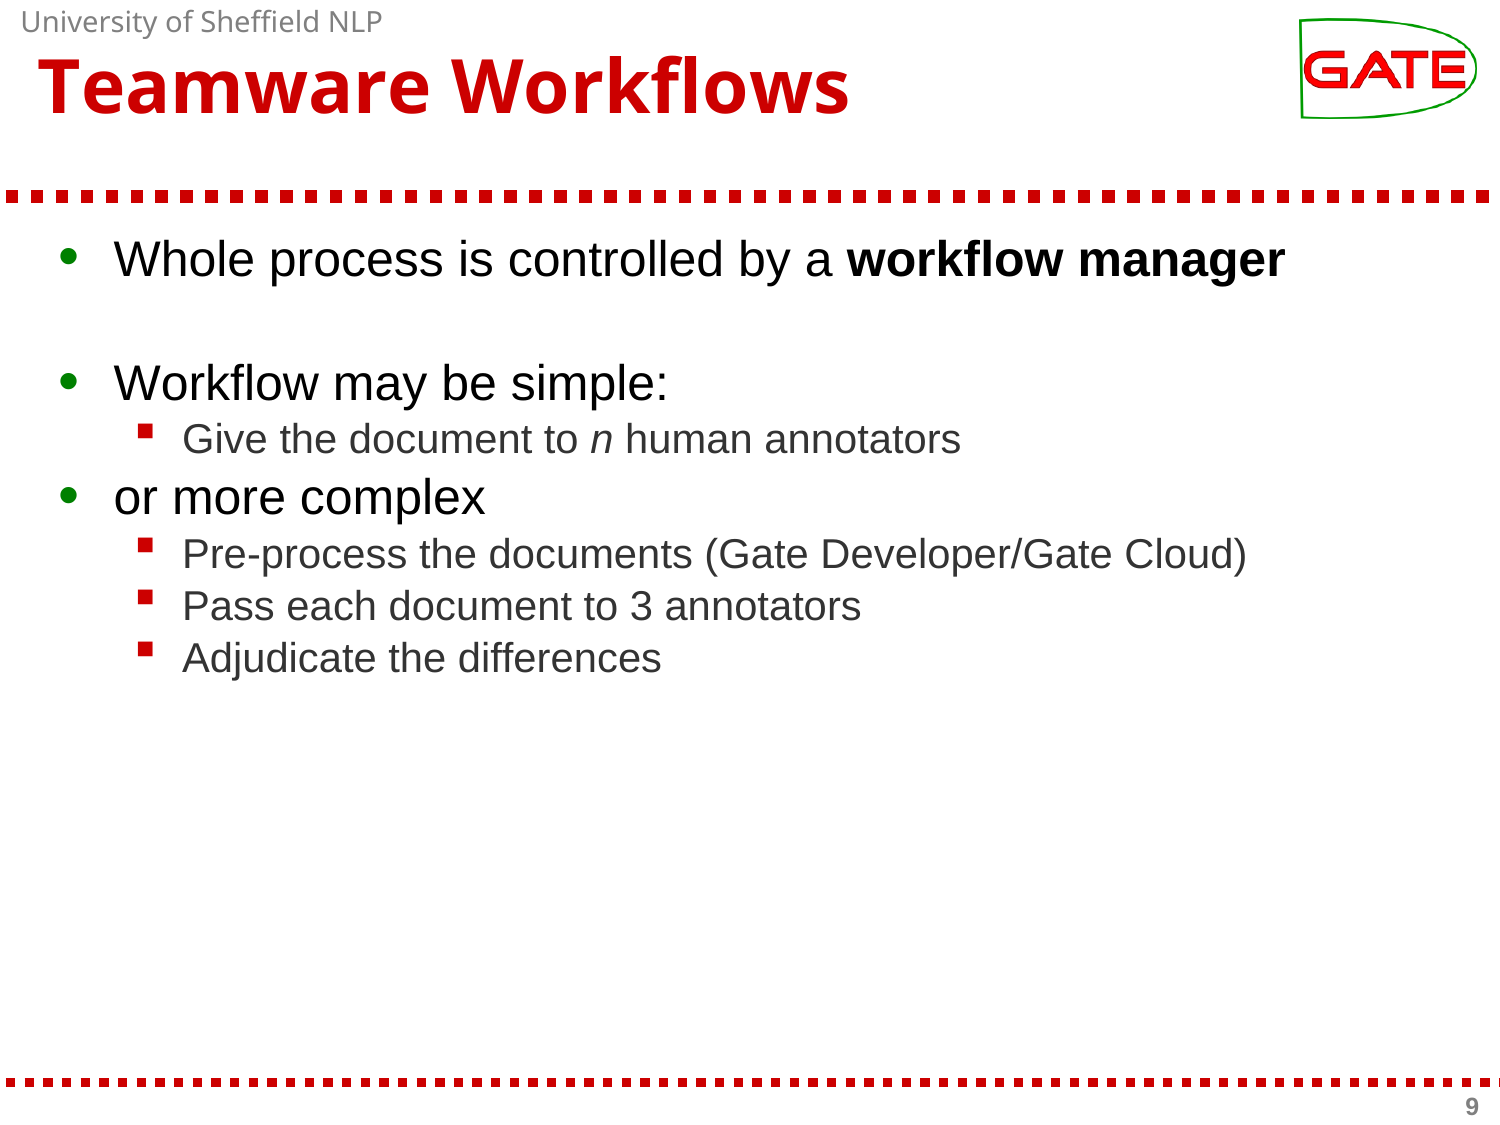

# Teamware Workflows
Whole process is controlled by a workflow manager
Workflow may be simple:
Give the document to n human annotators
or more complex
Pre-process the documents (Gate Developer/Gate Cloud)
Pass each document to 3 annotators
Adjudicate the differences